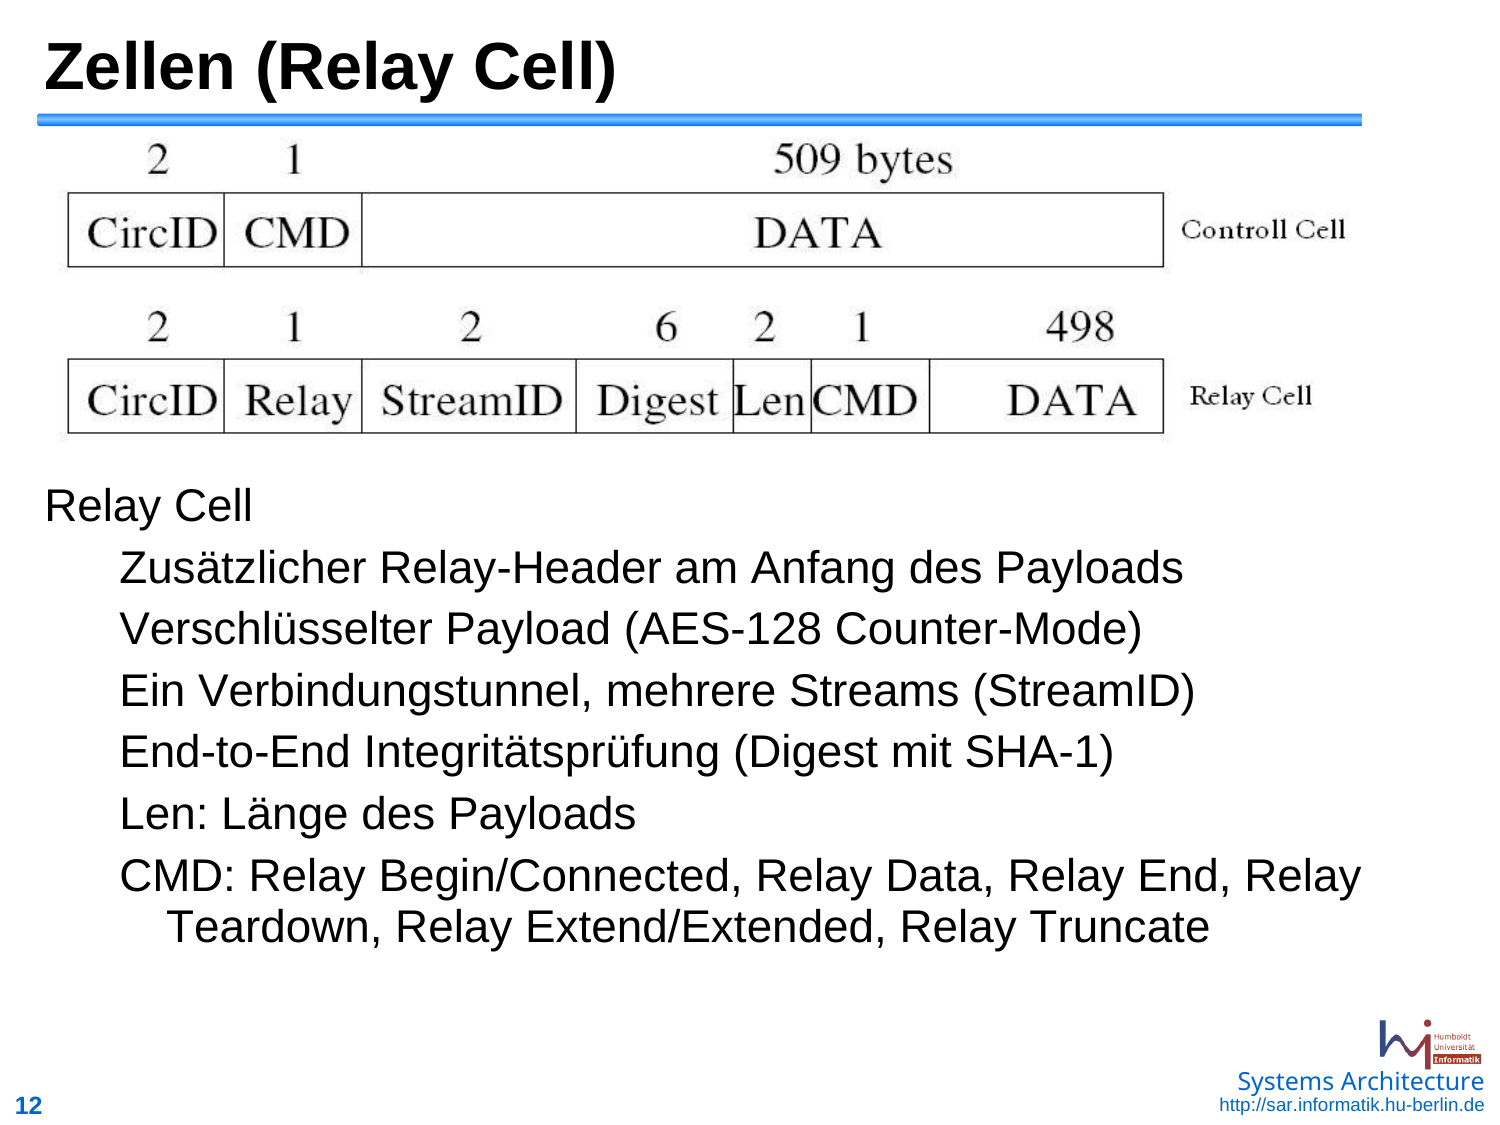

# Zellen (Relay Cell)
Relay Cell
Zusätzlicher Relay-Header am Anfang des Payloads
Verschlüsselter Payload (AES-128 Counter-Mode)
Ein Verbindungstunnel, mehrere Streams (StreamID)
End-to-End Integritätsprüfung (Digest mit SHA-1)
Len: Länge des Payloads
CMD: Relay Begin/Connected, Relay Data, Relay End, Relay Teardown, Relay Extend/Extended, Relay Truncate